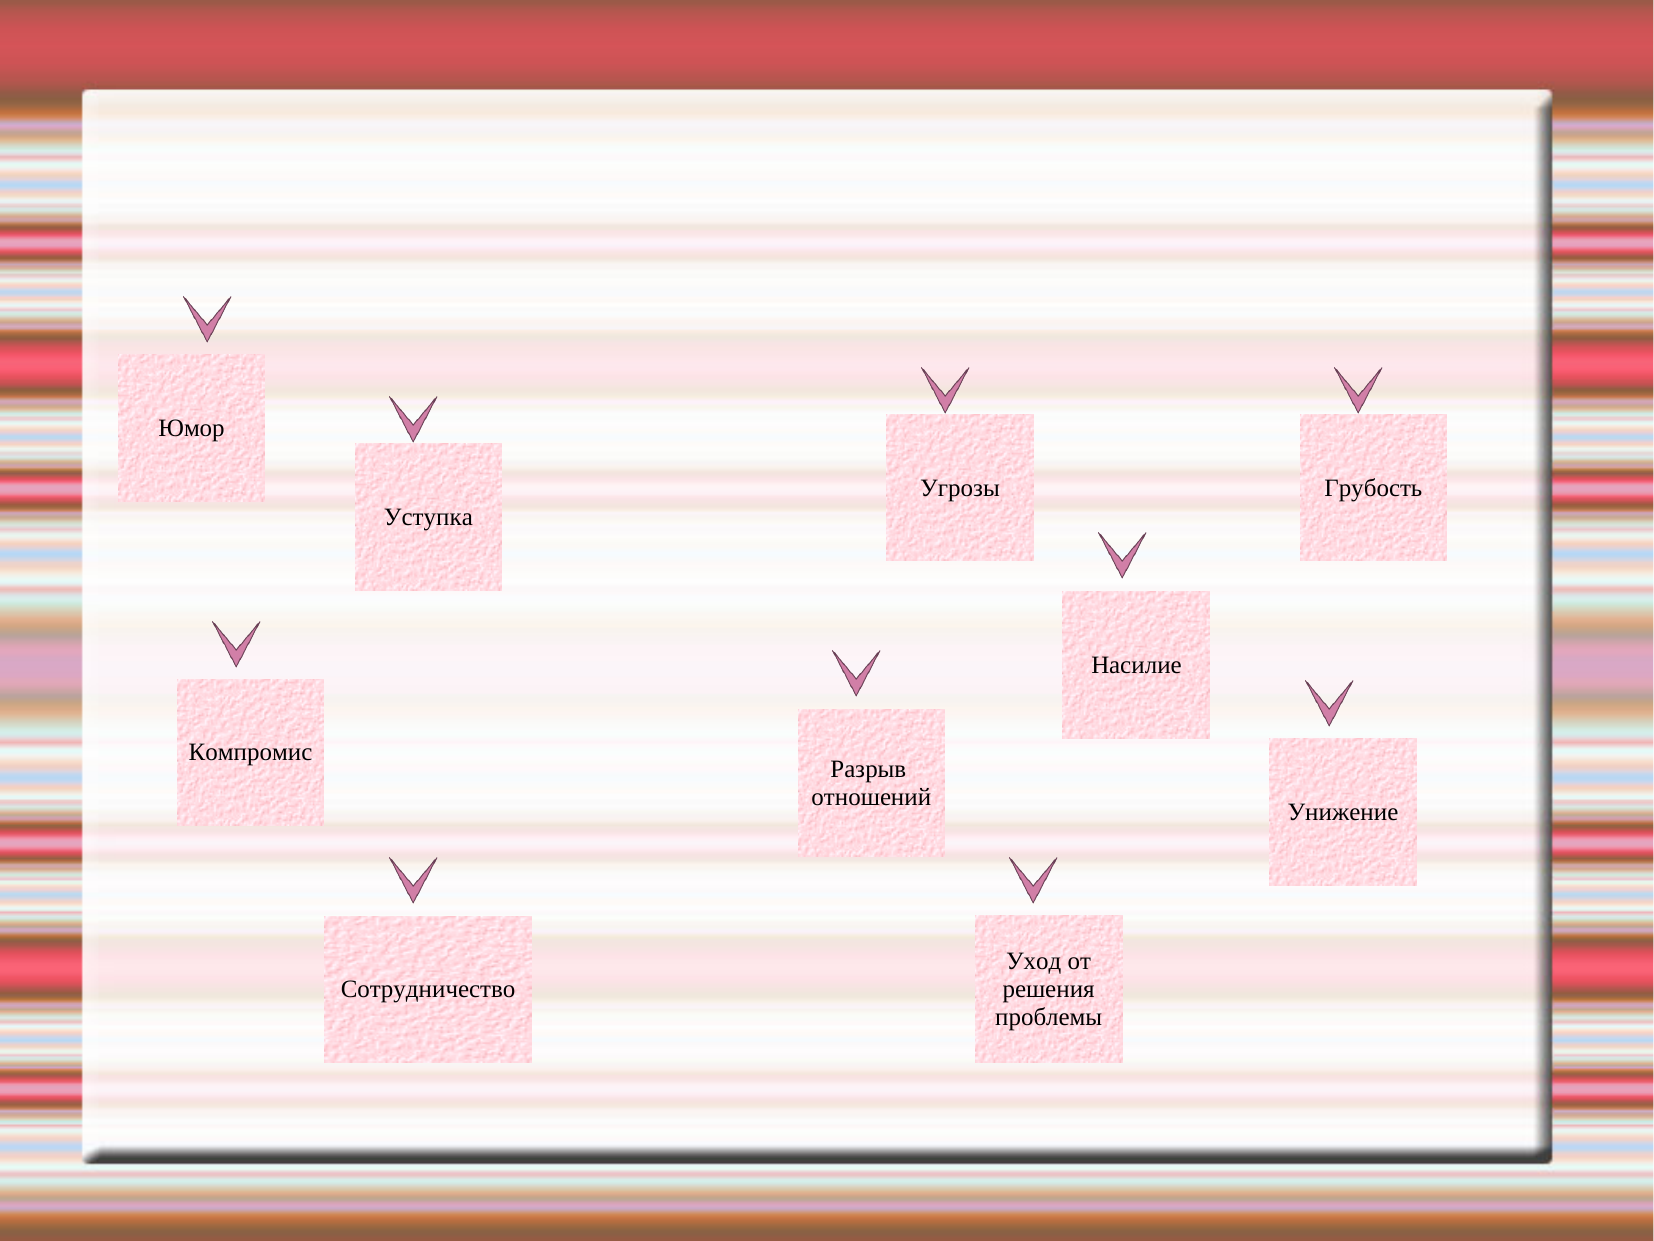

Конструктивное
Деструктивное
Юмор
Угрозы
Грубость
Уступка
Насилие
Компромис
Разрыв
отношений
Унижение
Уход от
решения
проблемы
Сотрудничество